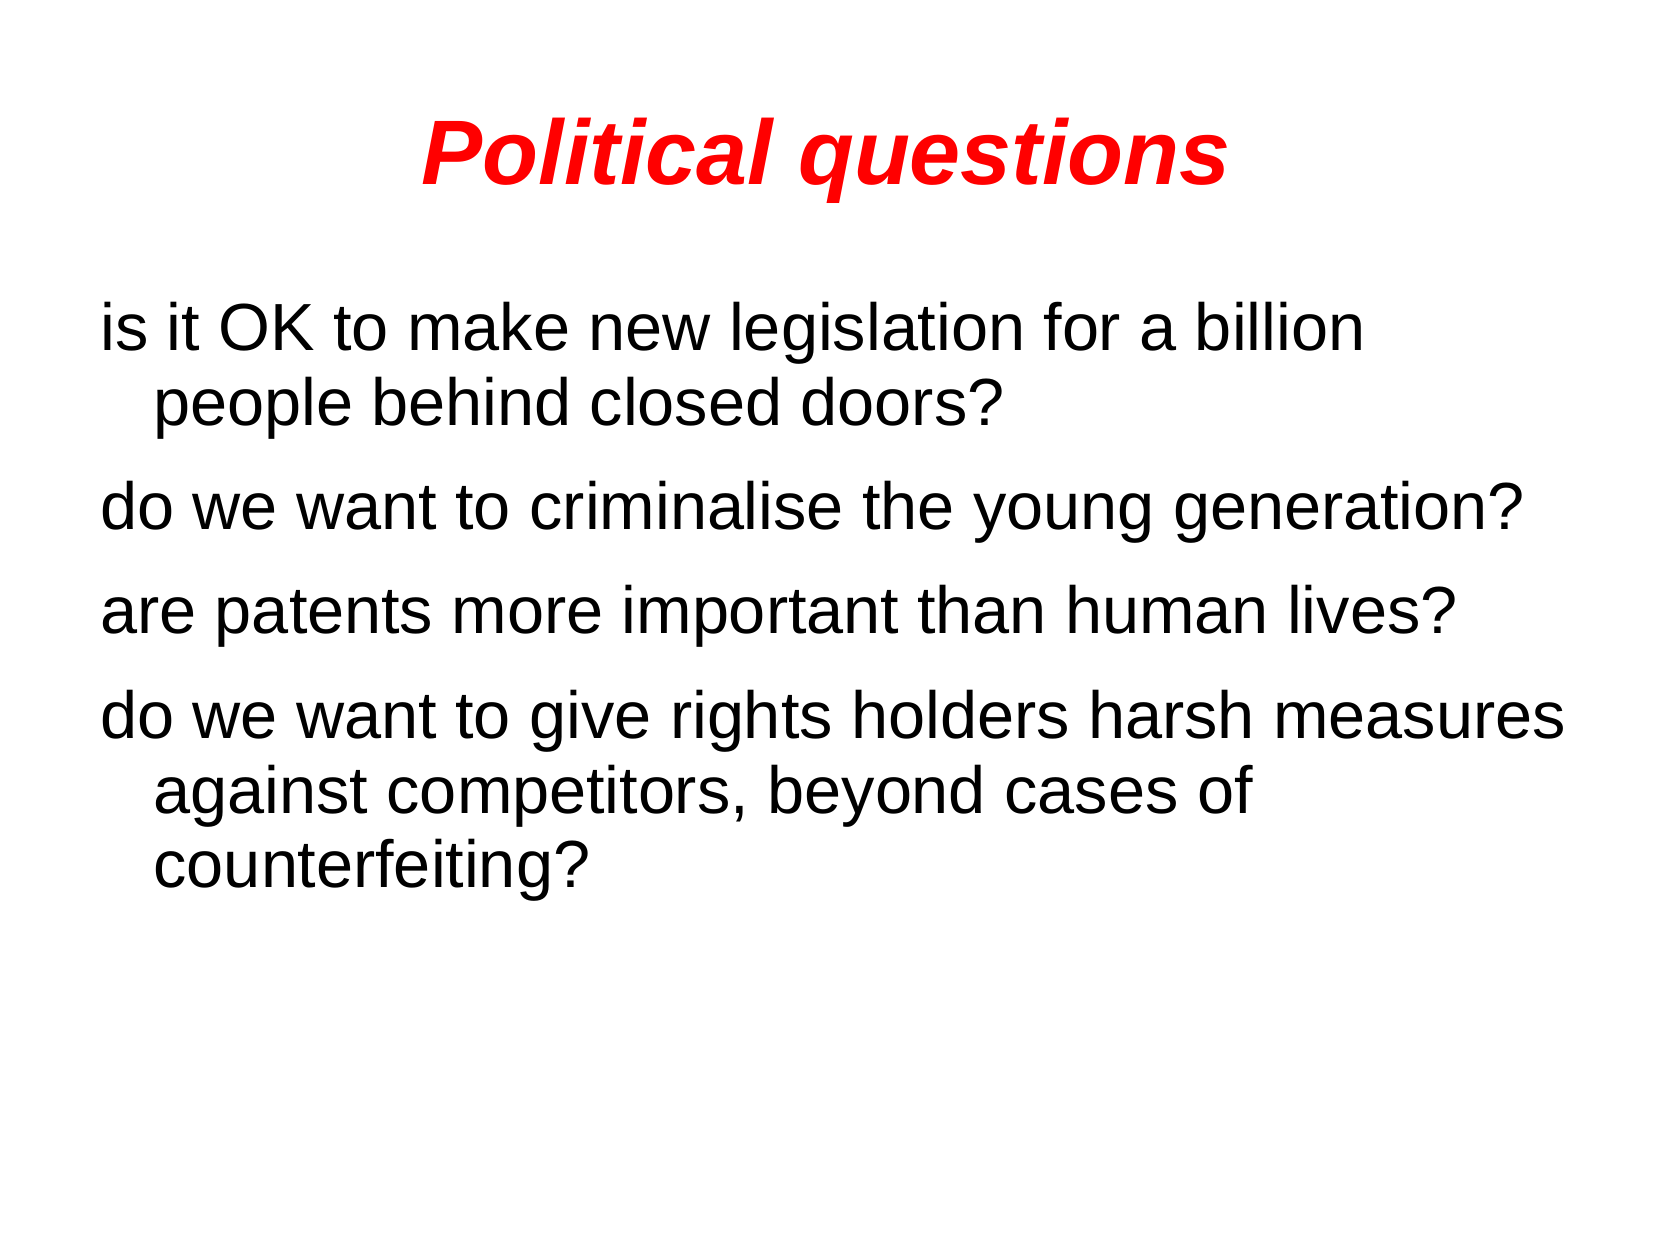

# Political questions
is it OK to make new legislation for a billion people behind closed doors?
do we want to criminalise the young generation?
are patents more important than human lives?
do we want to give rights holders harsh measures against competitors, beyond cases of counterfeiting?